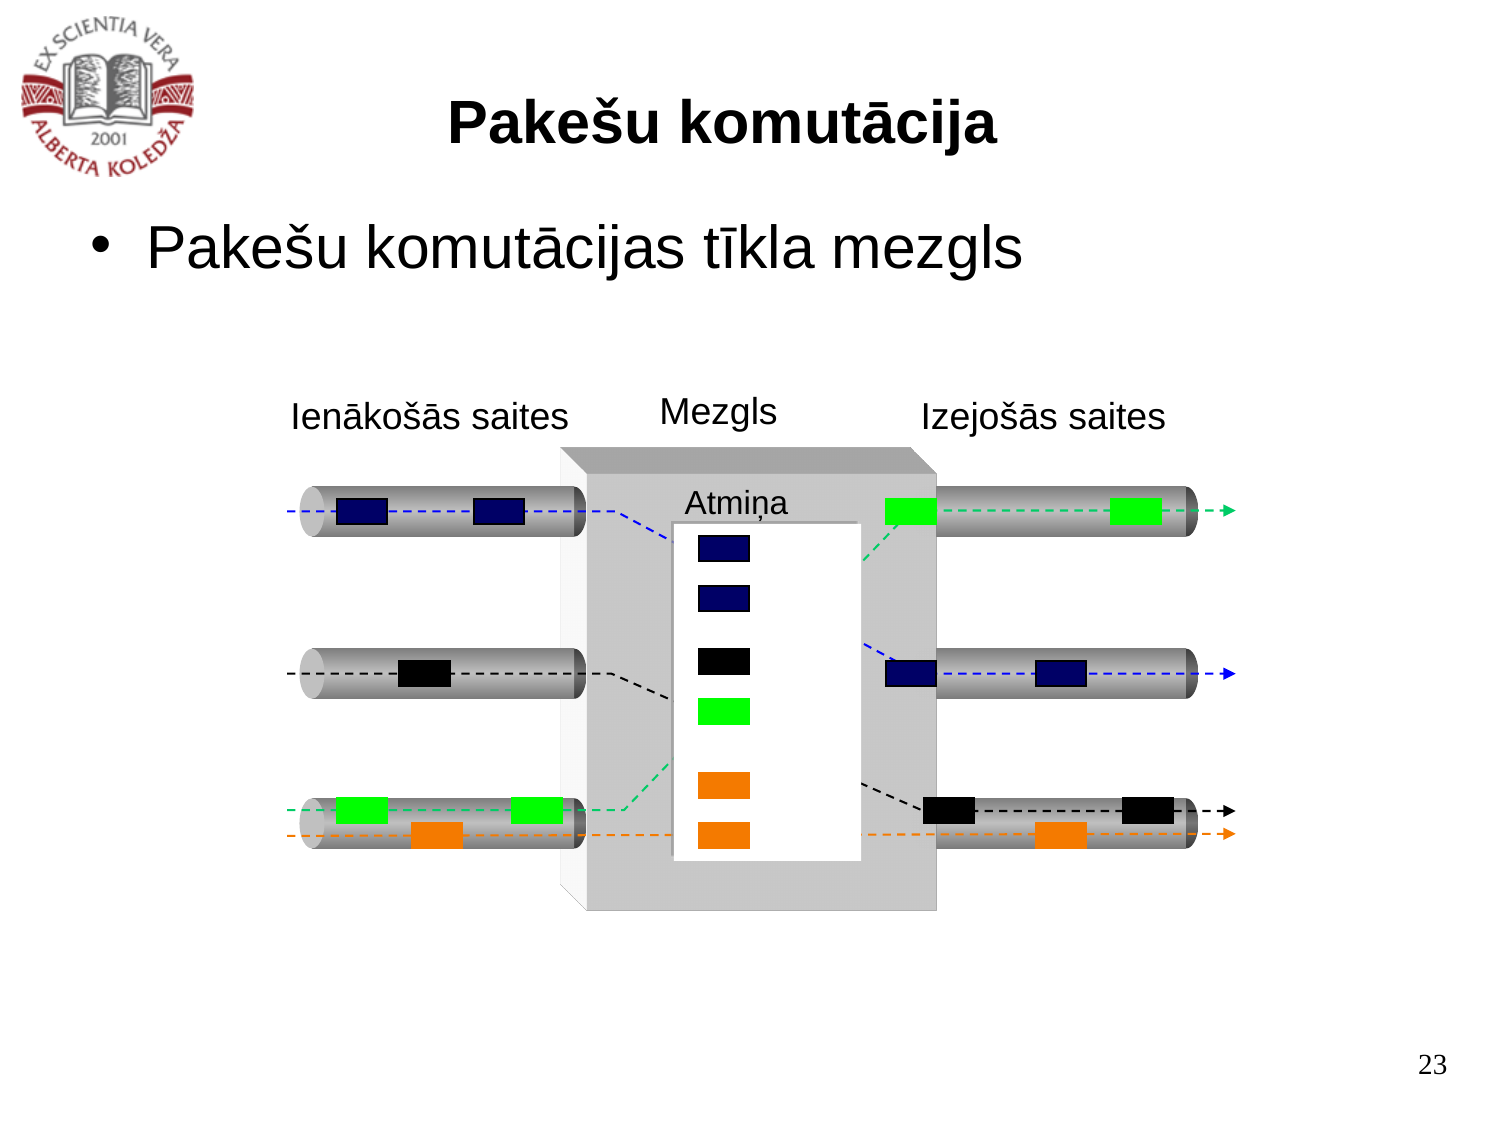

# Pakešu komutācija
Pakešu komutācijas tīkla mezgls
Mezgls
Ienākošās saites
Izejošās saites
Atmiņa